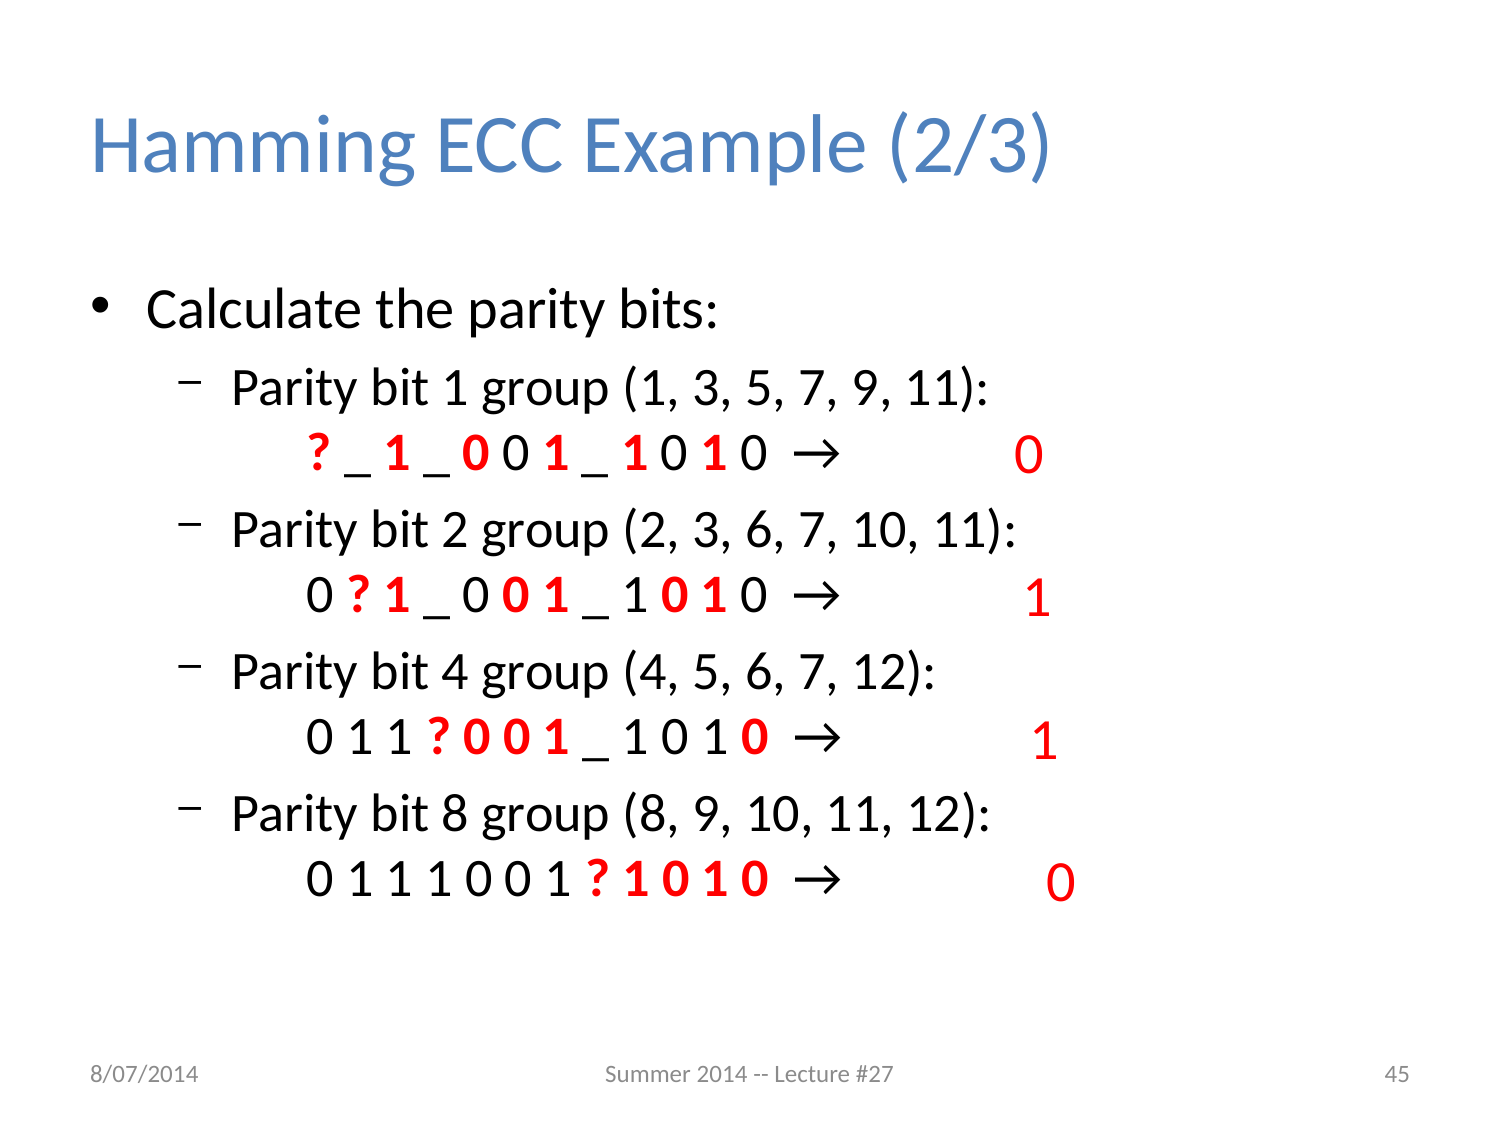

# Hamming ECC Example (2/3)
Calculate the parity bits:
Parity bit 1 group (1, 3, 5, 7, 9, 11):
	? _ 1 _ 0 0 1 _ 1 0 1 0 →
Parity bit 2 group (2, 3, 6, 7, 10, 11):
	0 ? 1 _ 0 0 1 _ 1 0 1 0 →
Parity bit 4 group (4, 5, 6, 7, 12):
	0 1 1 ? 0 0 1 _ 1 0 1 0 →
Parity bit 8 group (8, 9, 10, 11, 12):
	0 1 1 1 0 0 1 ? 1 0 1 0 →
0
1
1
0
8/07/2014
Summer 2014 -- Lecture #27